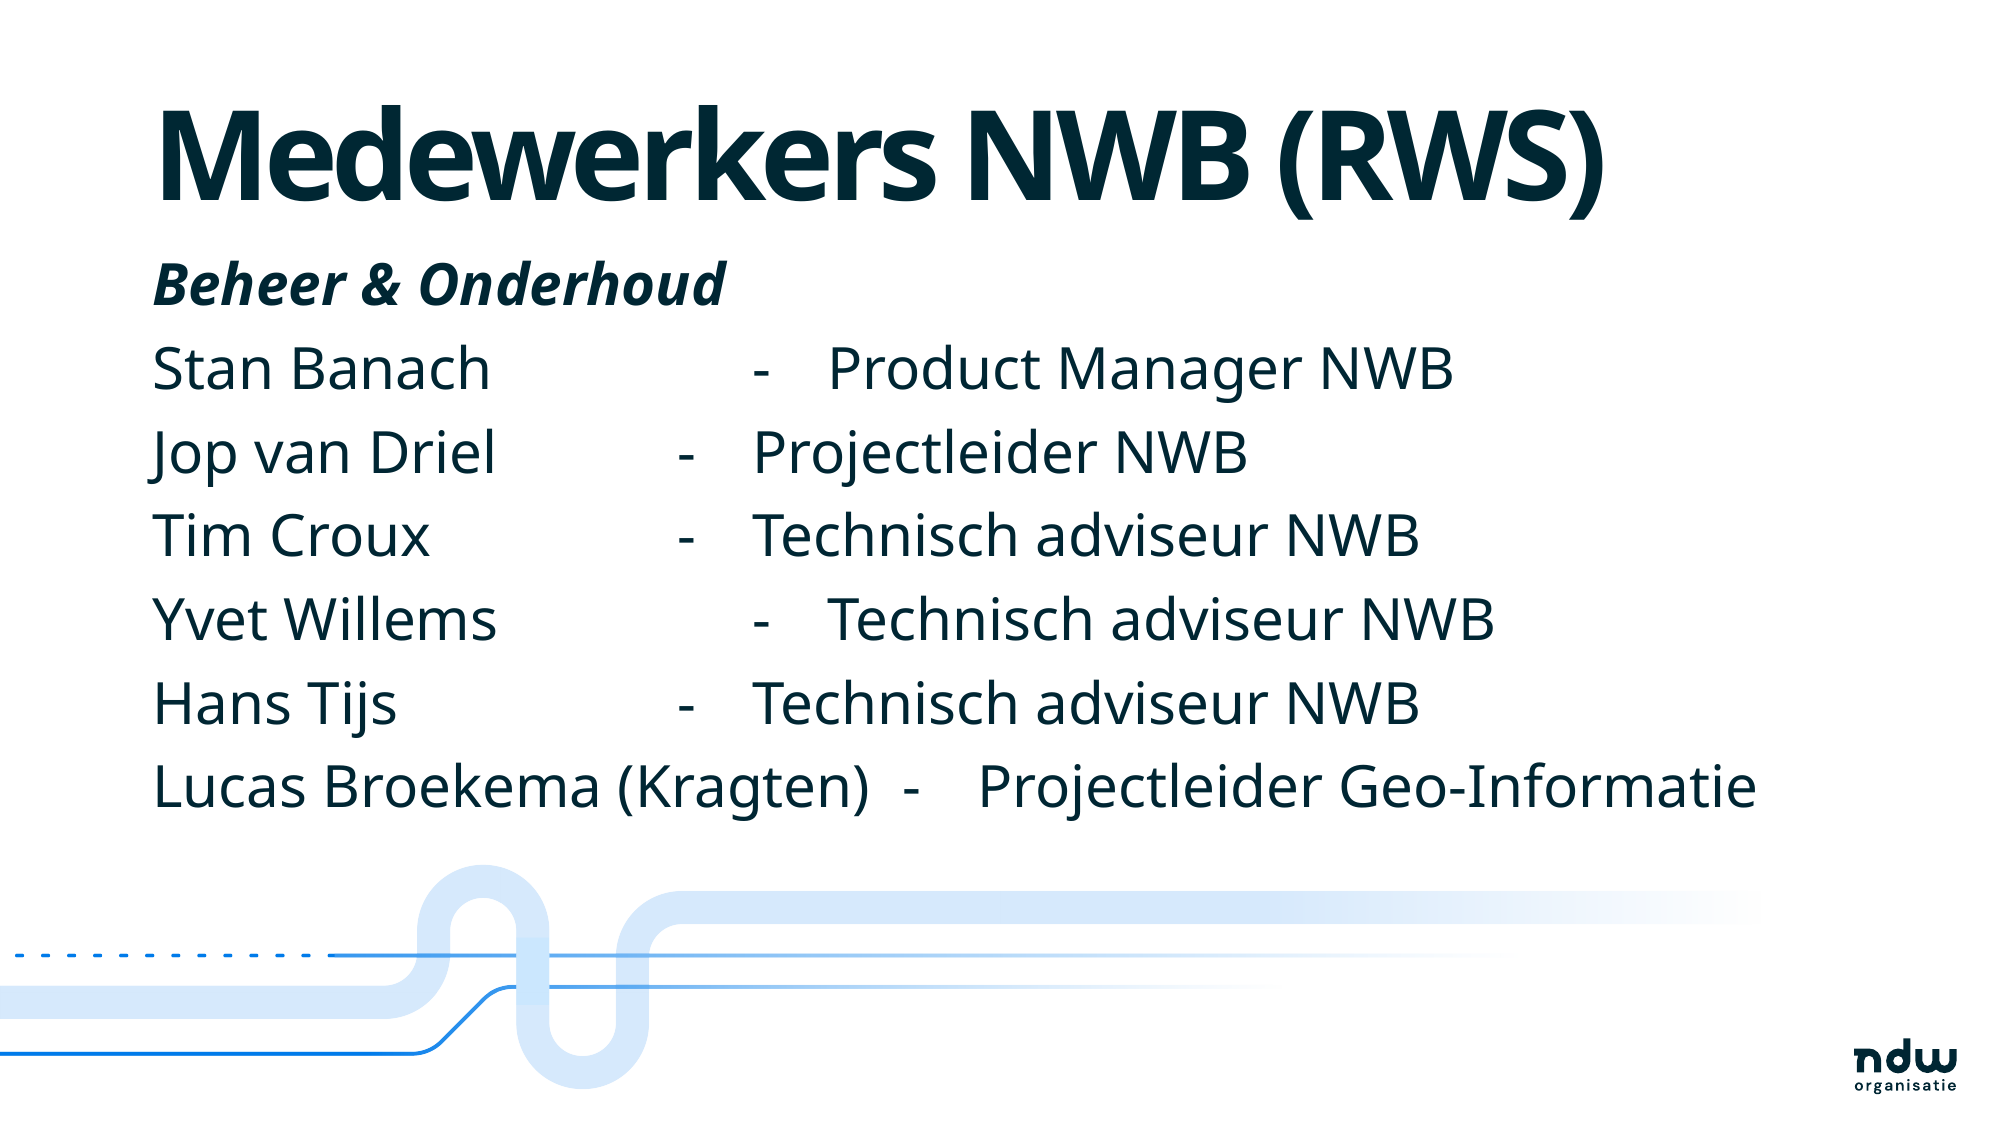

# Medewerkers NWB (RWS)
Beheer & Onderhoud
Stan Banach	 		-	Product Manager NWB
Jop van Driel	 	 	-	Projectleider NWB
Tim Croux	 	 		-	Technisch adviseur NWB
Yvet Willems	 	 	-	Technisch adviseur NWB
Hans Tijs				-	Technisch adviseur NWB
Lucas Broekema (Kragten)	-	Projectleider Geo-Informatie